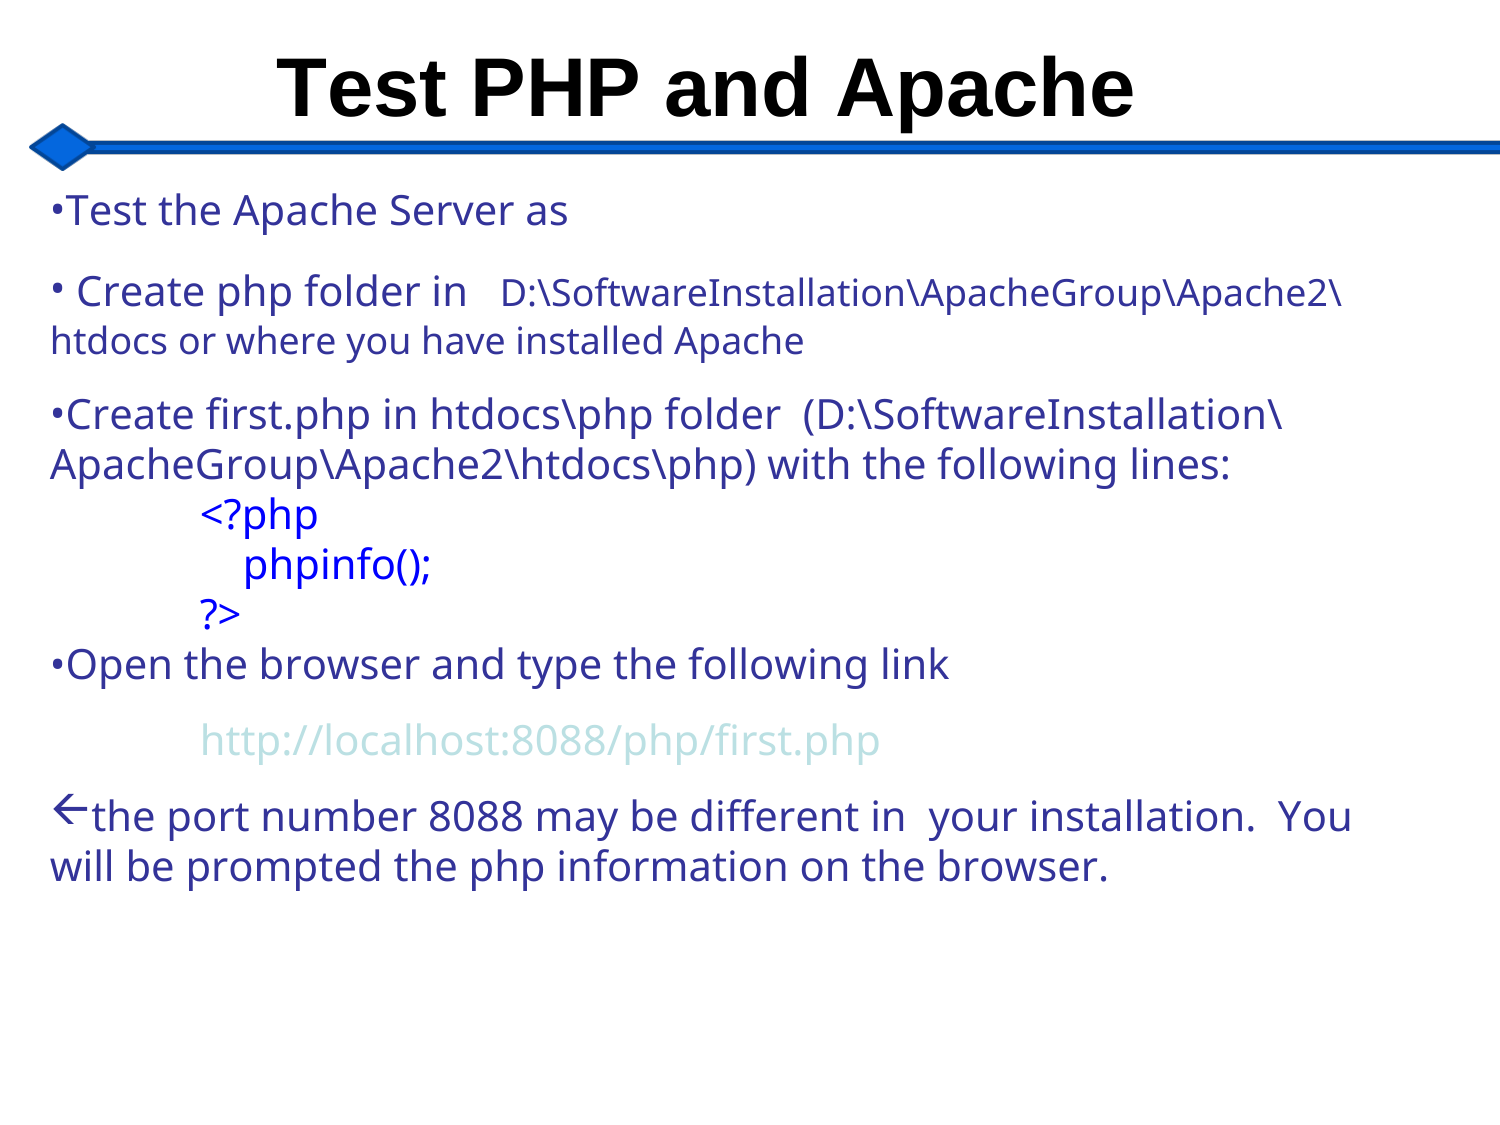

Test PHP and Apache
Test the Apache Server as
 Create php folder in 	D:\SoftwareInstallation\ApacheGroup\Apache2\htdocs or where you have installed Apache
Create first.php in htdocs\php folder (D:\SoftwareInstallation\ApacheGroup\Apache2\htdocs\php) with the following lines:
	<?php
 	 phpinfo();
	?>
Open the browser and type the following link
	http://localhost:8088/php/first.php
the port number 8088 may be different in your installation. You will be prompted the php information on the browser.